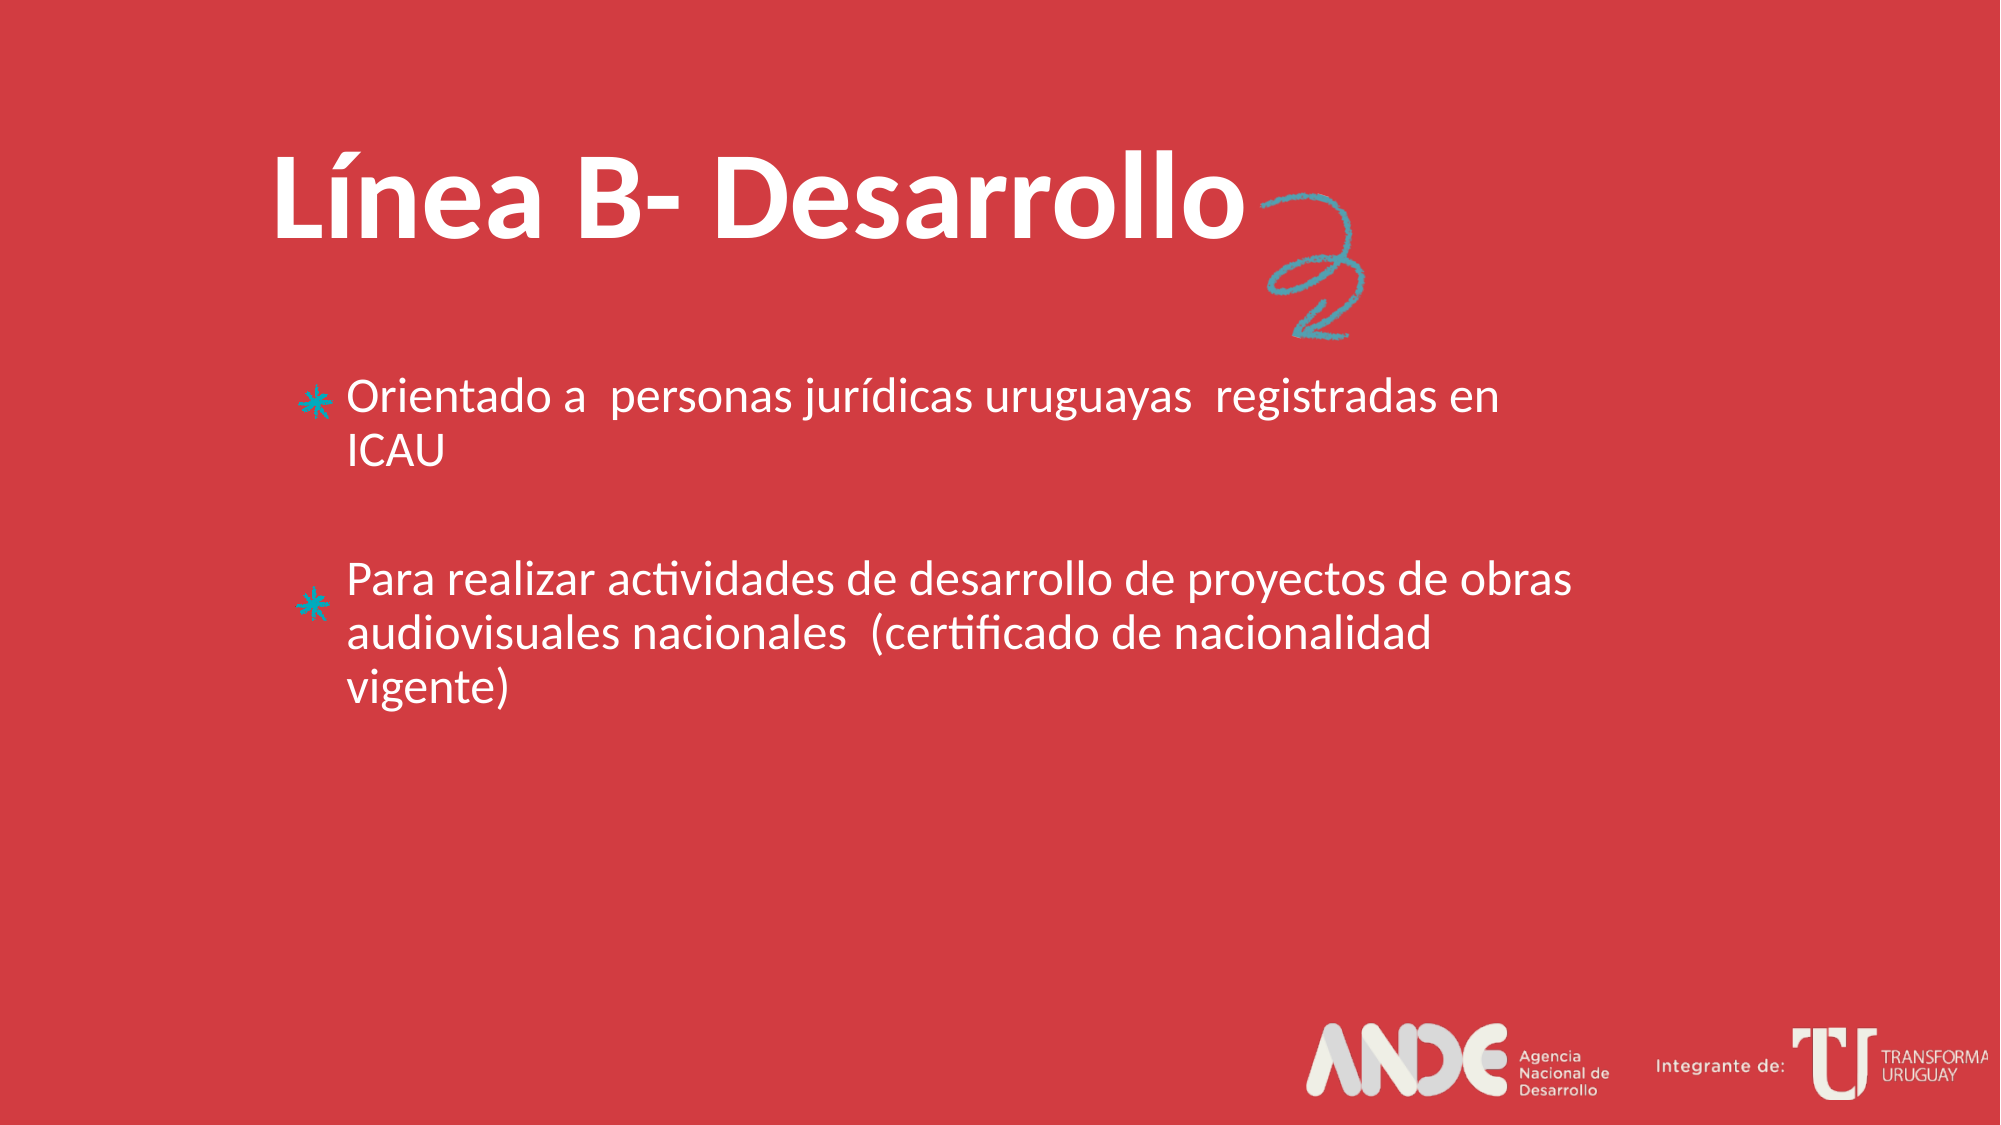

Línea B- Desarrollo
# Orientado a personas jurídicas uruguayas registradas en ICAU
Para realizar actividades de desarrollo de proyectos de obras audiovisuales nacionales (certificado de nacionalidad vigente)